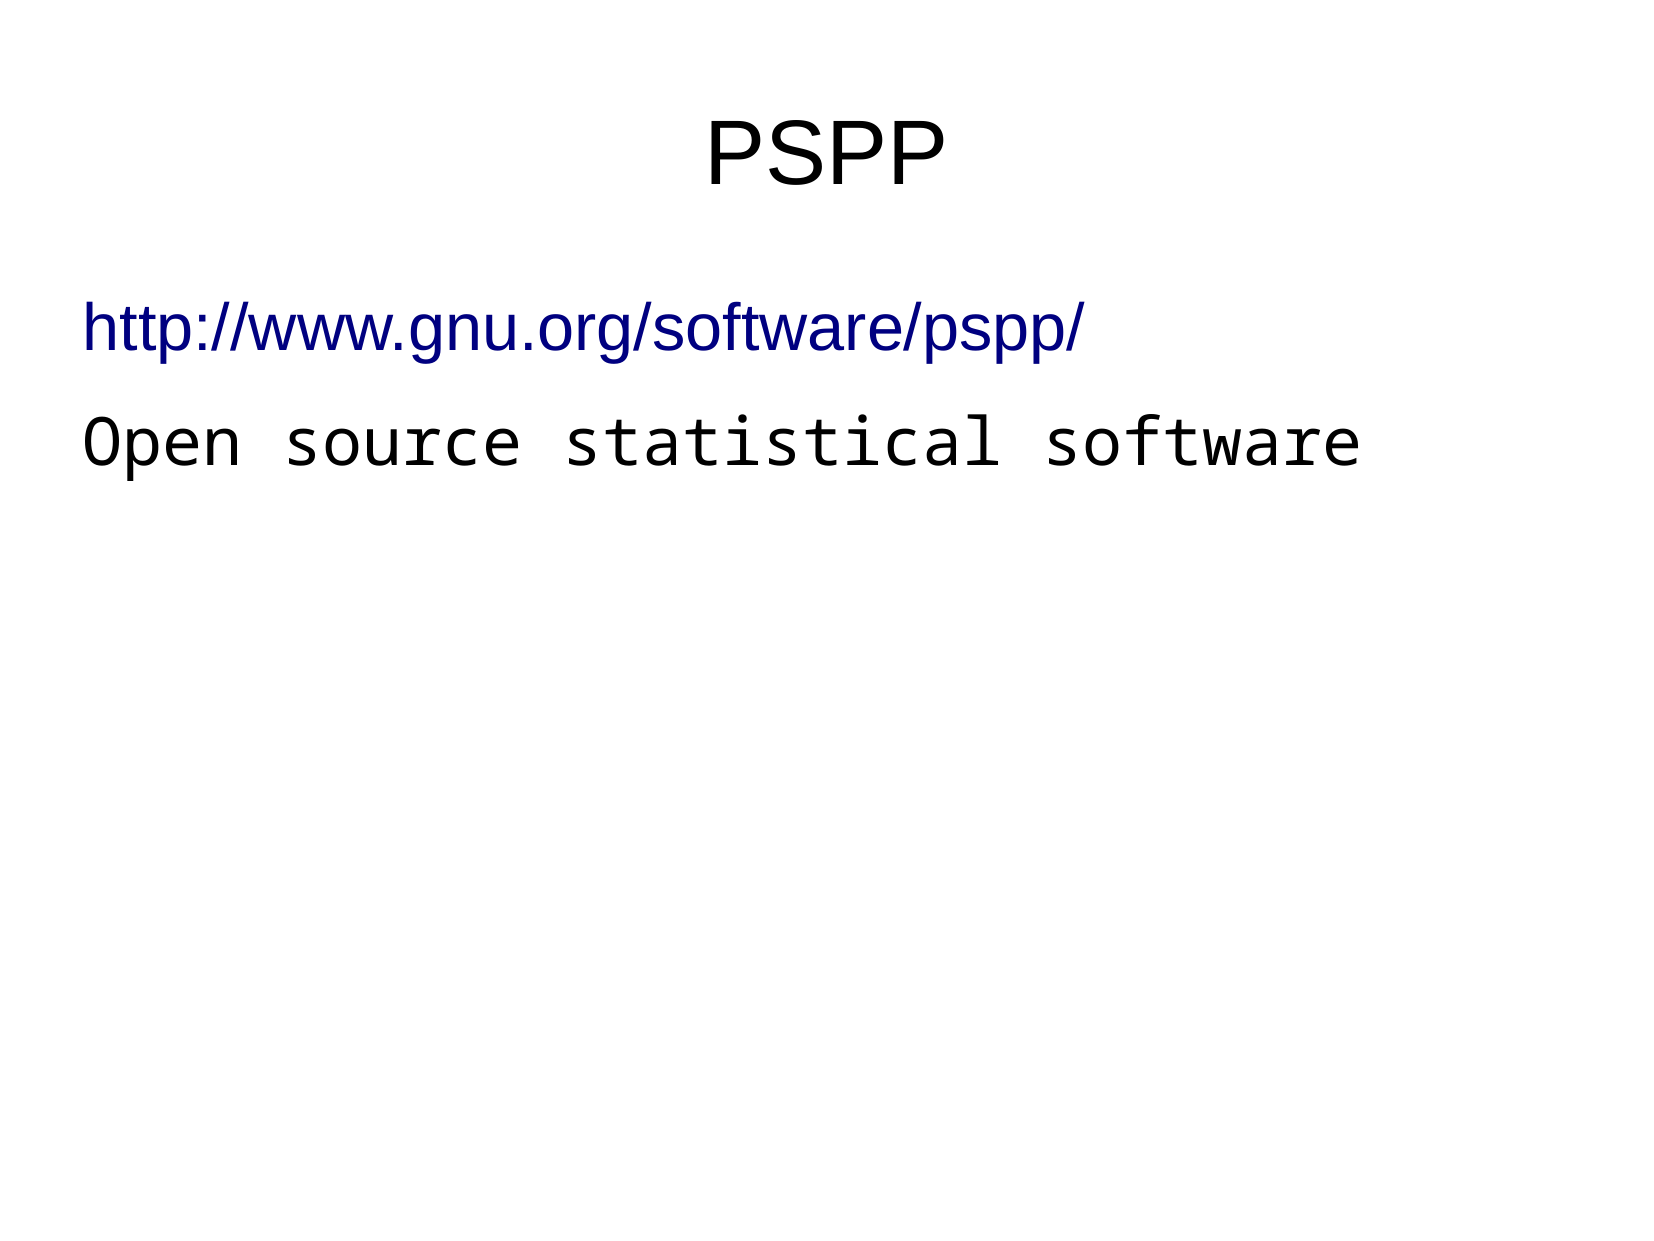

# PSPP
http://www.gnu.org/software/pspp/
Open source statistical software